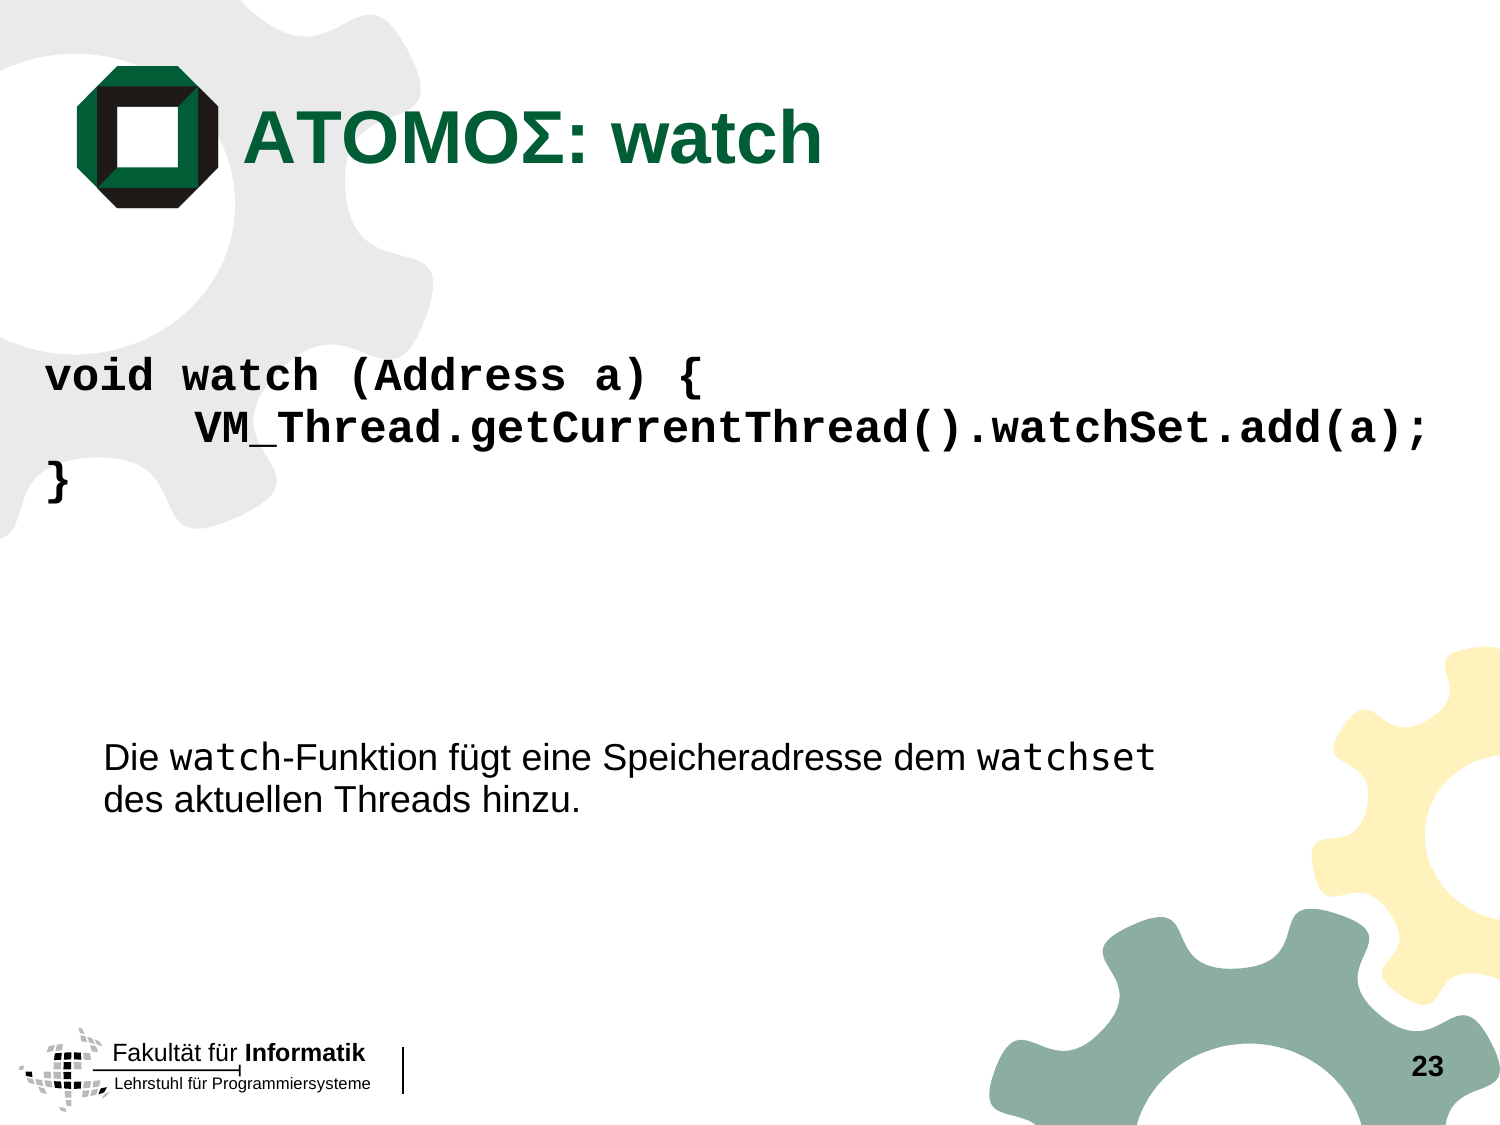

# ATOMOΣ: watch
void watch (Address a) {
	VM_Thread.getCurrentThread().watchSet.add(a);
}
Die watch-Funktion fügt eine Speicheradresse dem watchset des aktuellen Threads hinzu.
23